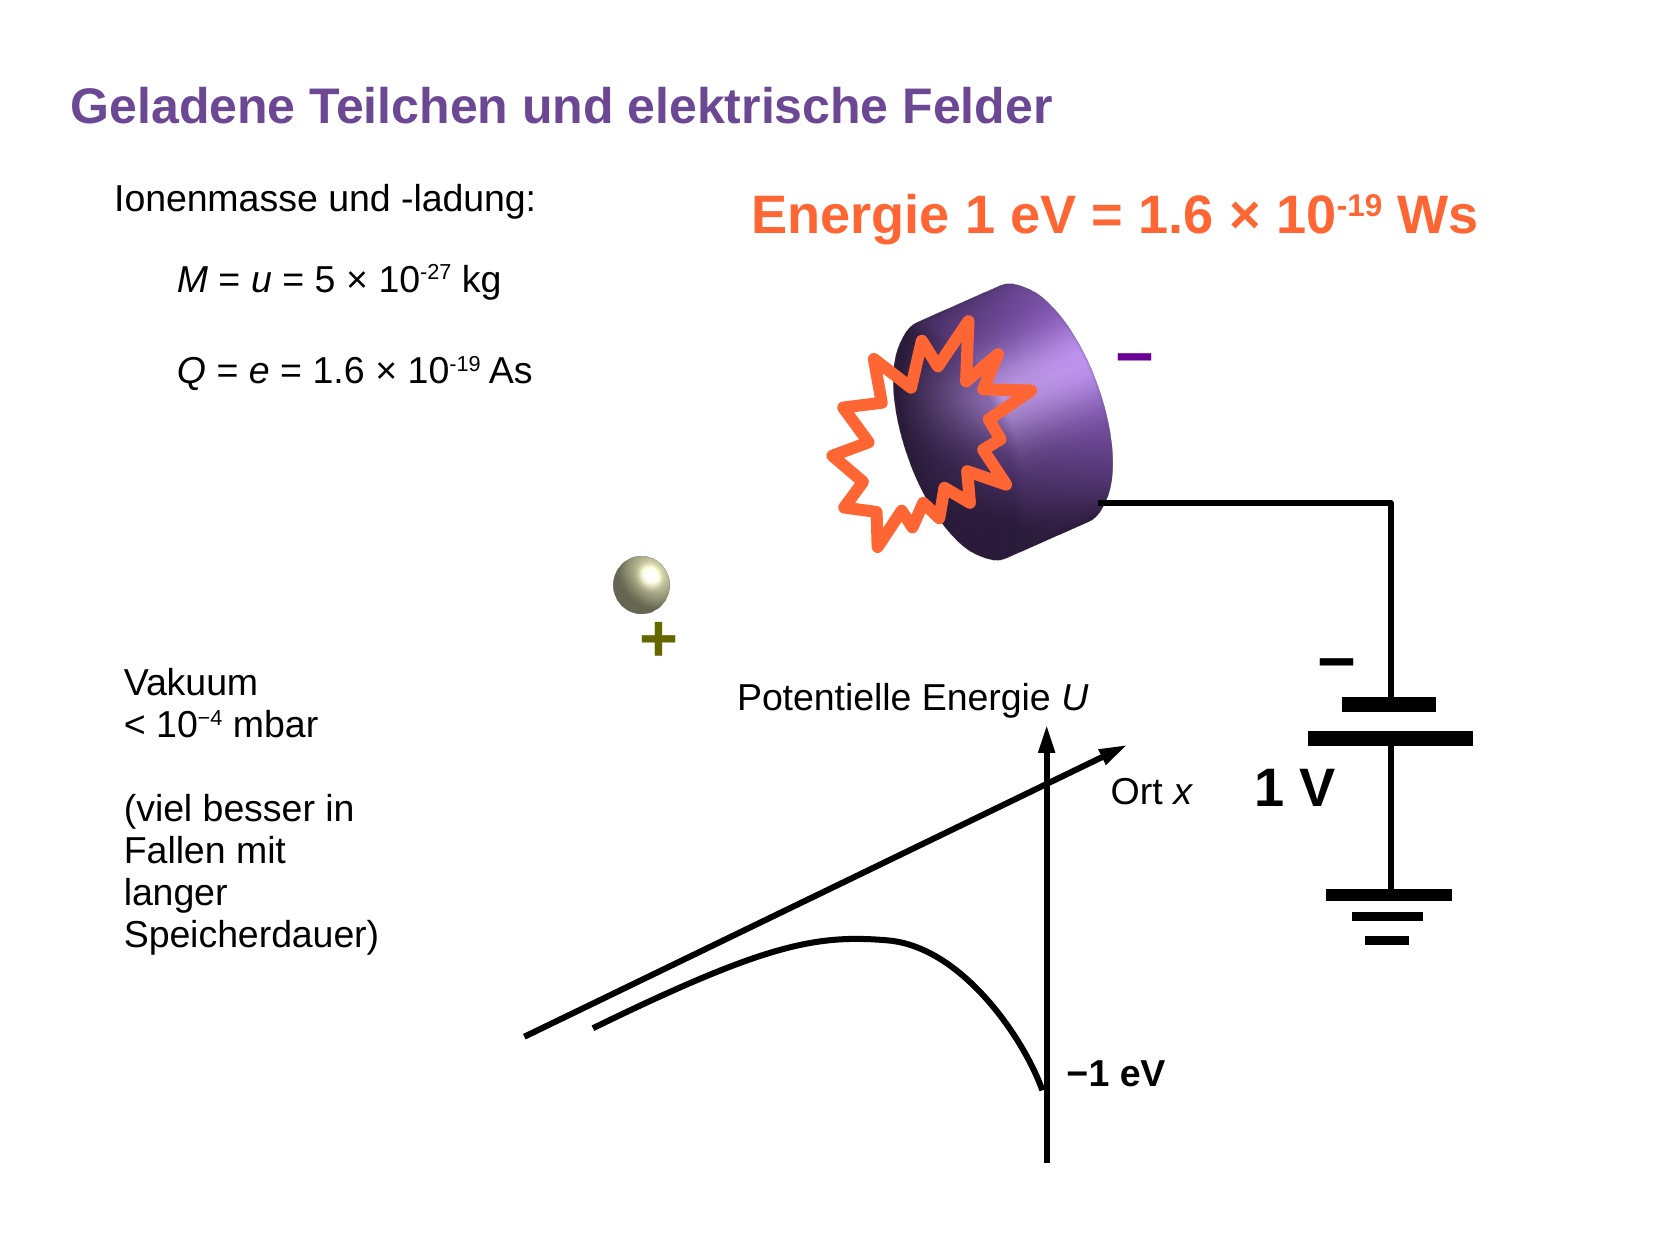

Geladene Teilchen und elektrische Felder
Ionenmasse und -ladung:
Energie 1 eV = 1.6 × 10-19 Ws
M = u = 5 × 10-27 kg
−
−
1 V
Q = e = 1.6 × 10-19 As
+
Vakuum
< 10−4 mbar
(viel besser in Fallen mit langer Speicherdauer)
Potentielle Energie U
Ort x
−1 eV